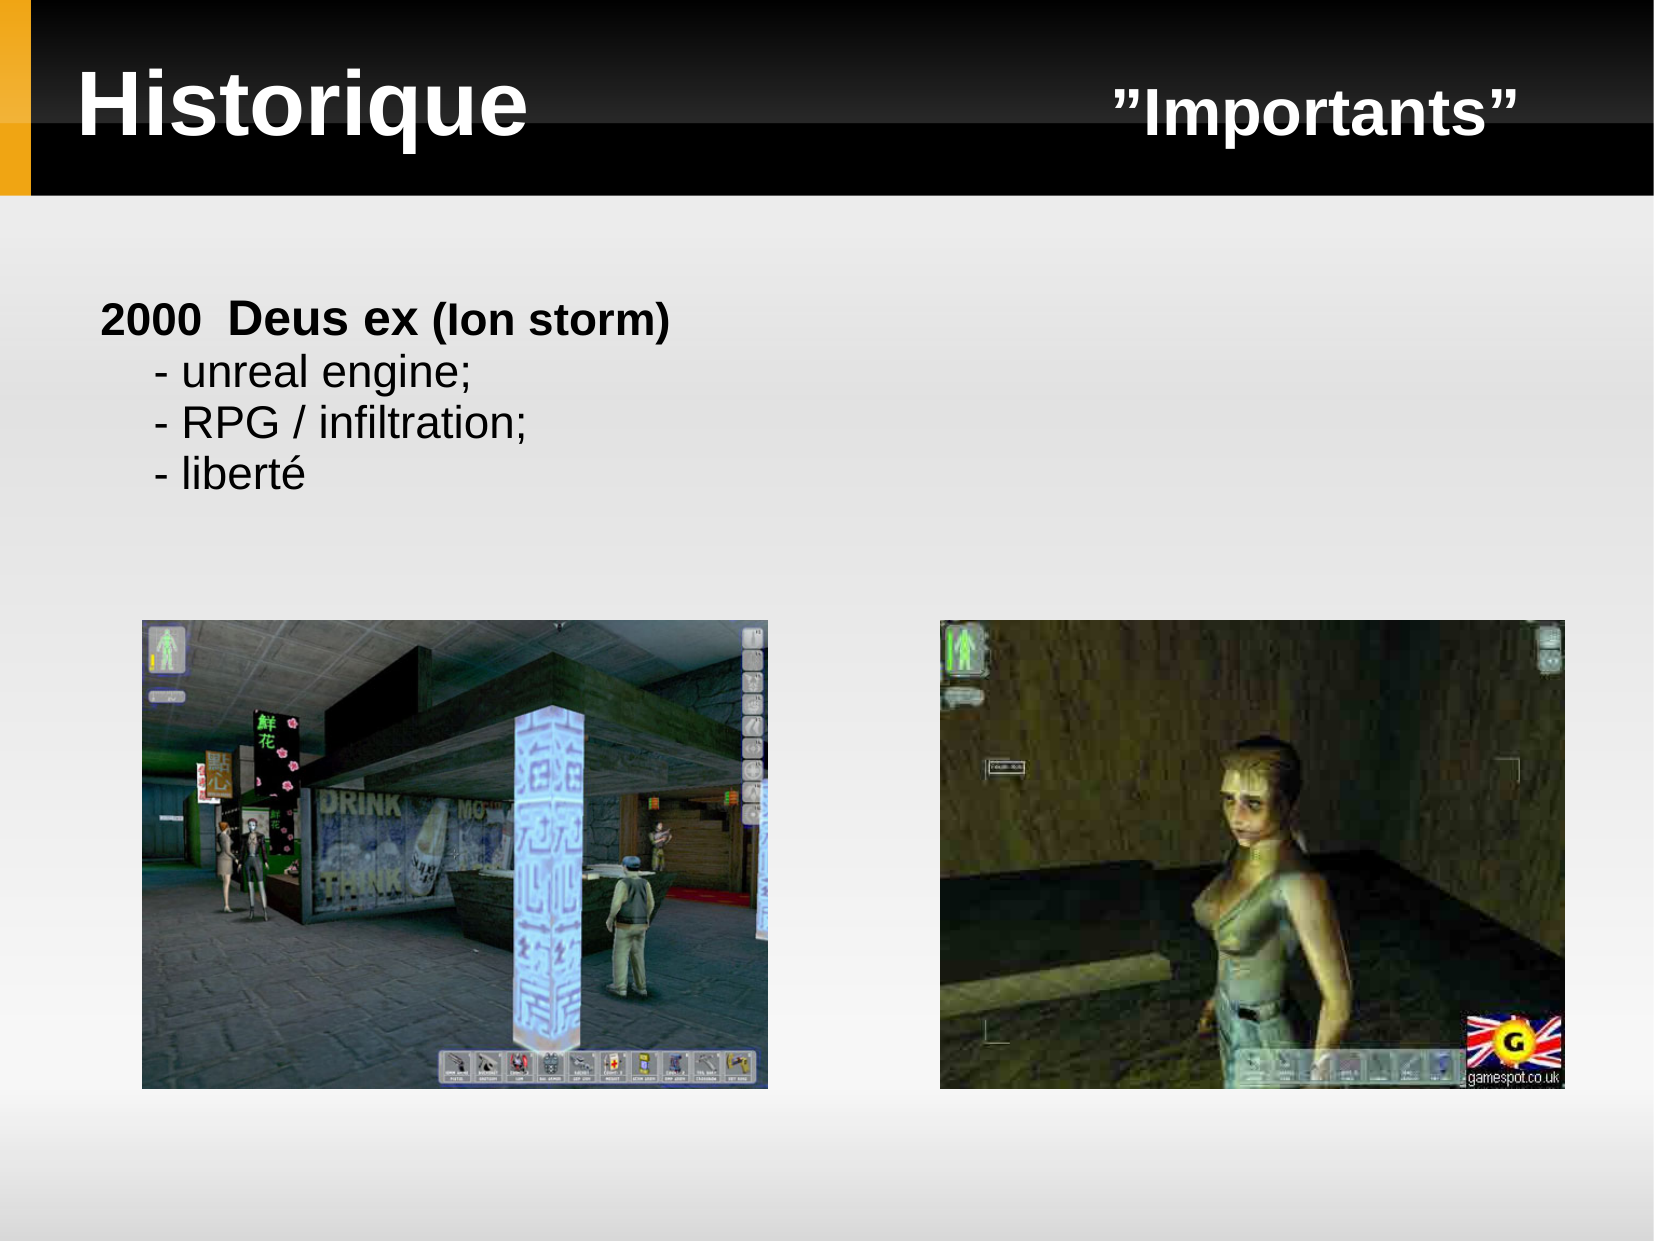

# Historique								”Importants”
2000	Deus ex (Ion storm)
- unreal engine;
- RPG / infiltration;
- liberté